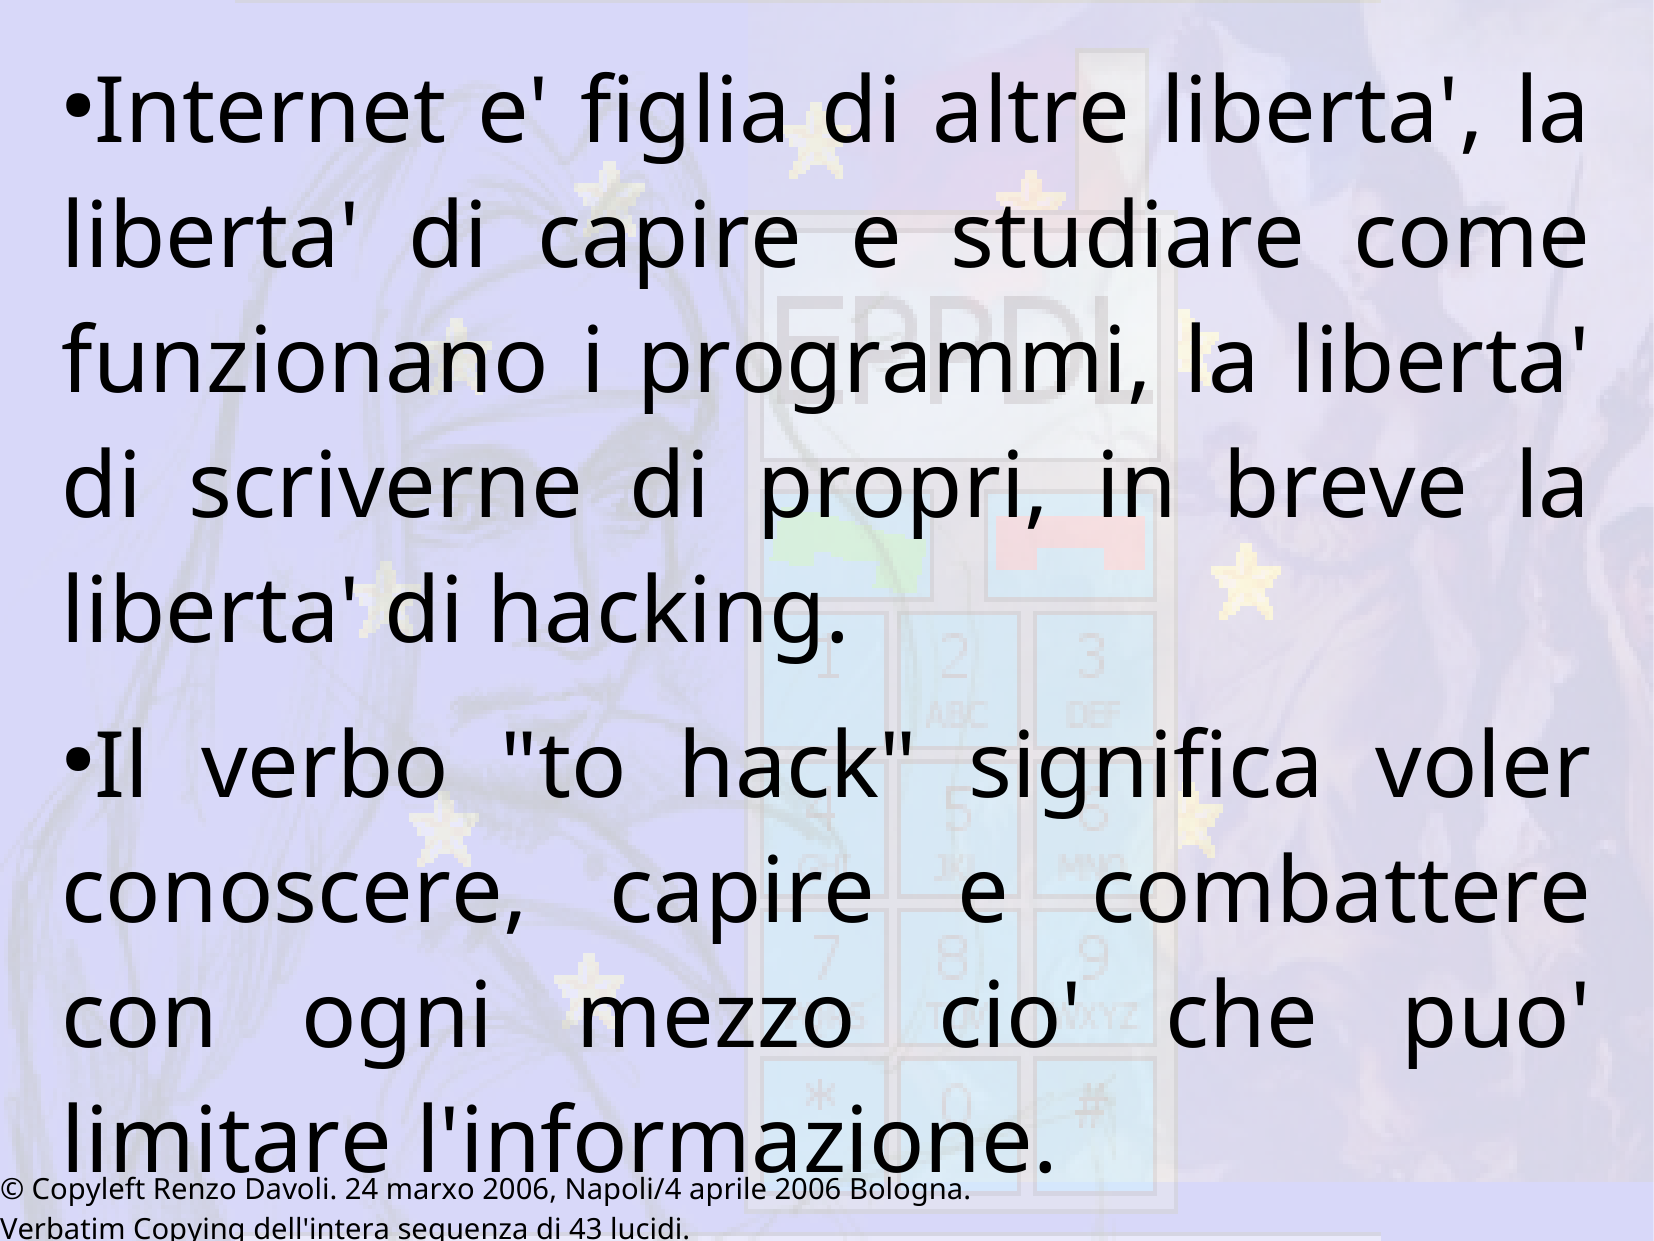

# Internet e' figlia di altre liberta', la liberta' di capire e studiare come funzionano i programmi, la liberta' di scriverne di propri, in breve la liberta' di hacking.
Il verbo "to hack" significa voler conoscere, capire e combattere con ogni mezzo cio' che puo' limitare l'informazione.
Sono hacker Marconi, Tim Barners Lee (ha inventato il Web), Meucci, Linus Torvalds (creatore del kernel Linux), e tanti tanti altri. Anch'io desidero appartenere a questa categoria.